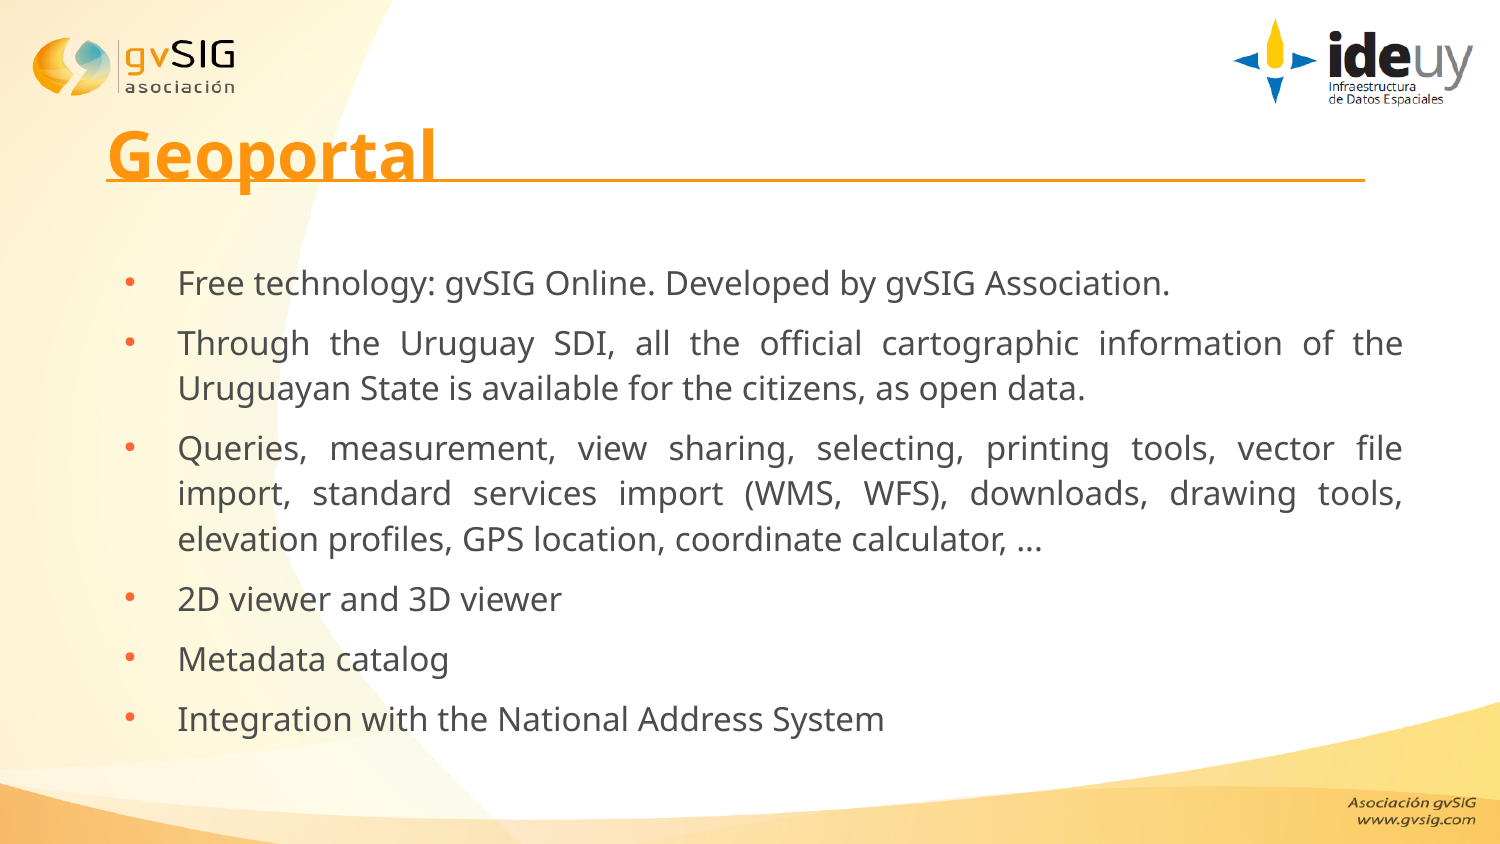

# Geoportal
Free technology: gvSIG Online. Developed by gvSIG Association.
Through the Uruguay SDI, all the official cartographic information of the Uruguayan State is available for the citizens, as open data.
Queries, measurement, view sharing, selecting, printing tools, vector file import, standard services import (WMS, WFS), downloads, drawing tools, elevation profiles, GPS location, coordinate calculator, ...
2D viewer and 3D viewer
Metadata catalog
Integration with the National Address System